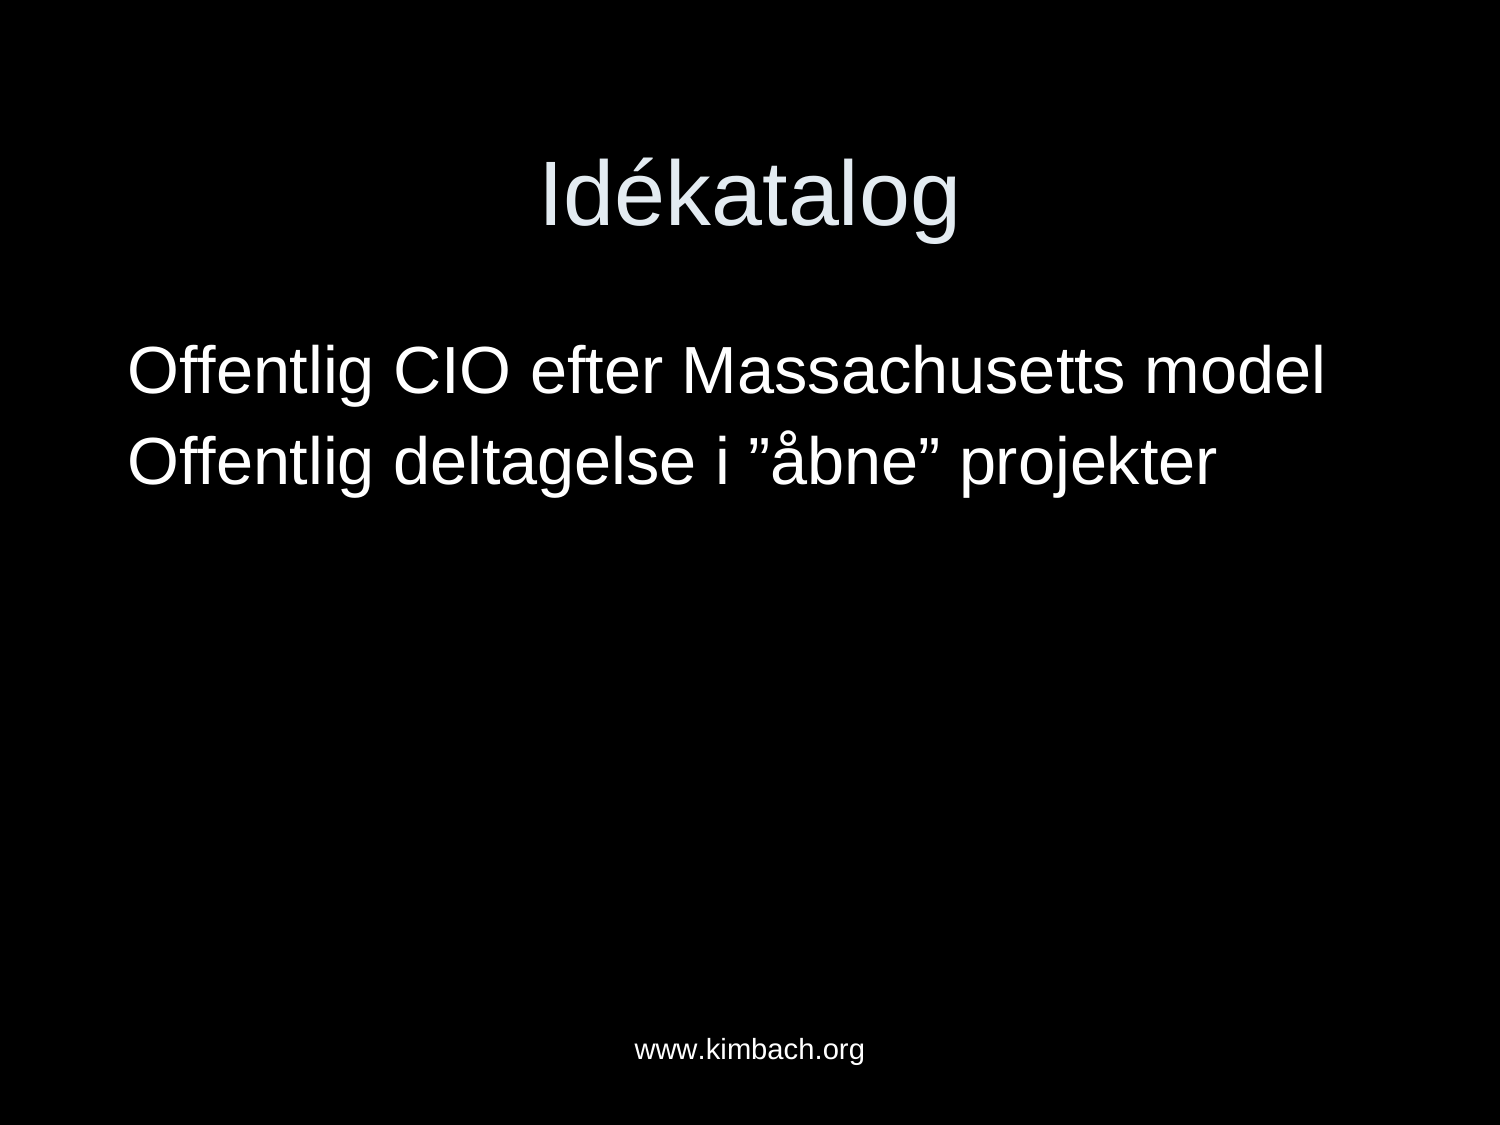

# Idékatalog
Offentlig CIO efter Massachusetts model
Offentlig deltagelse i ”åbne” projekter
www.kimbach.org